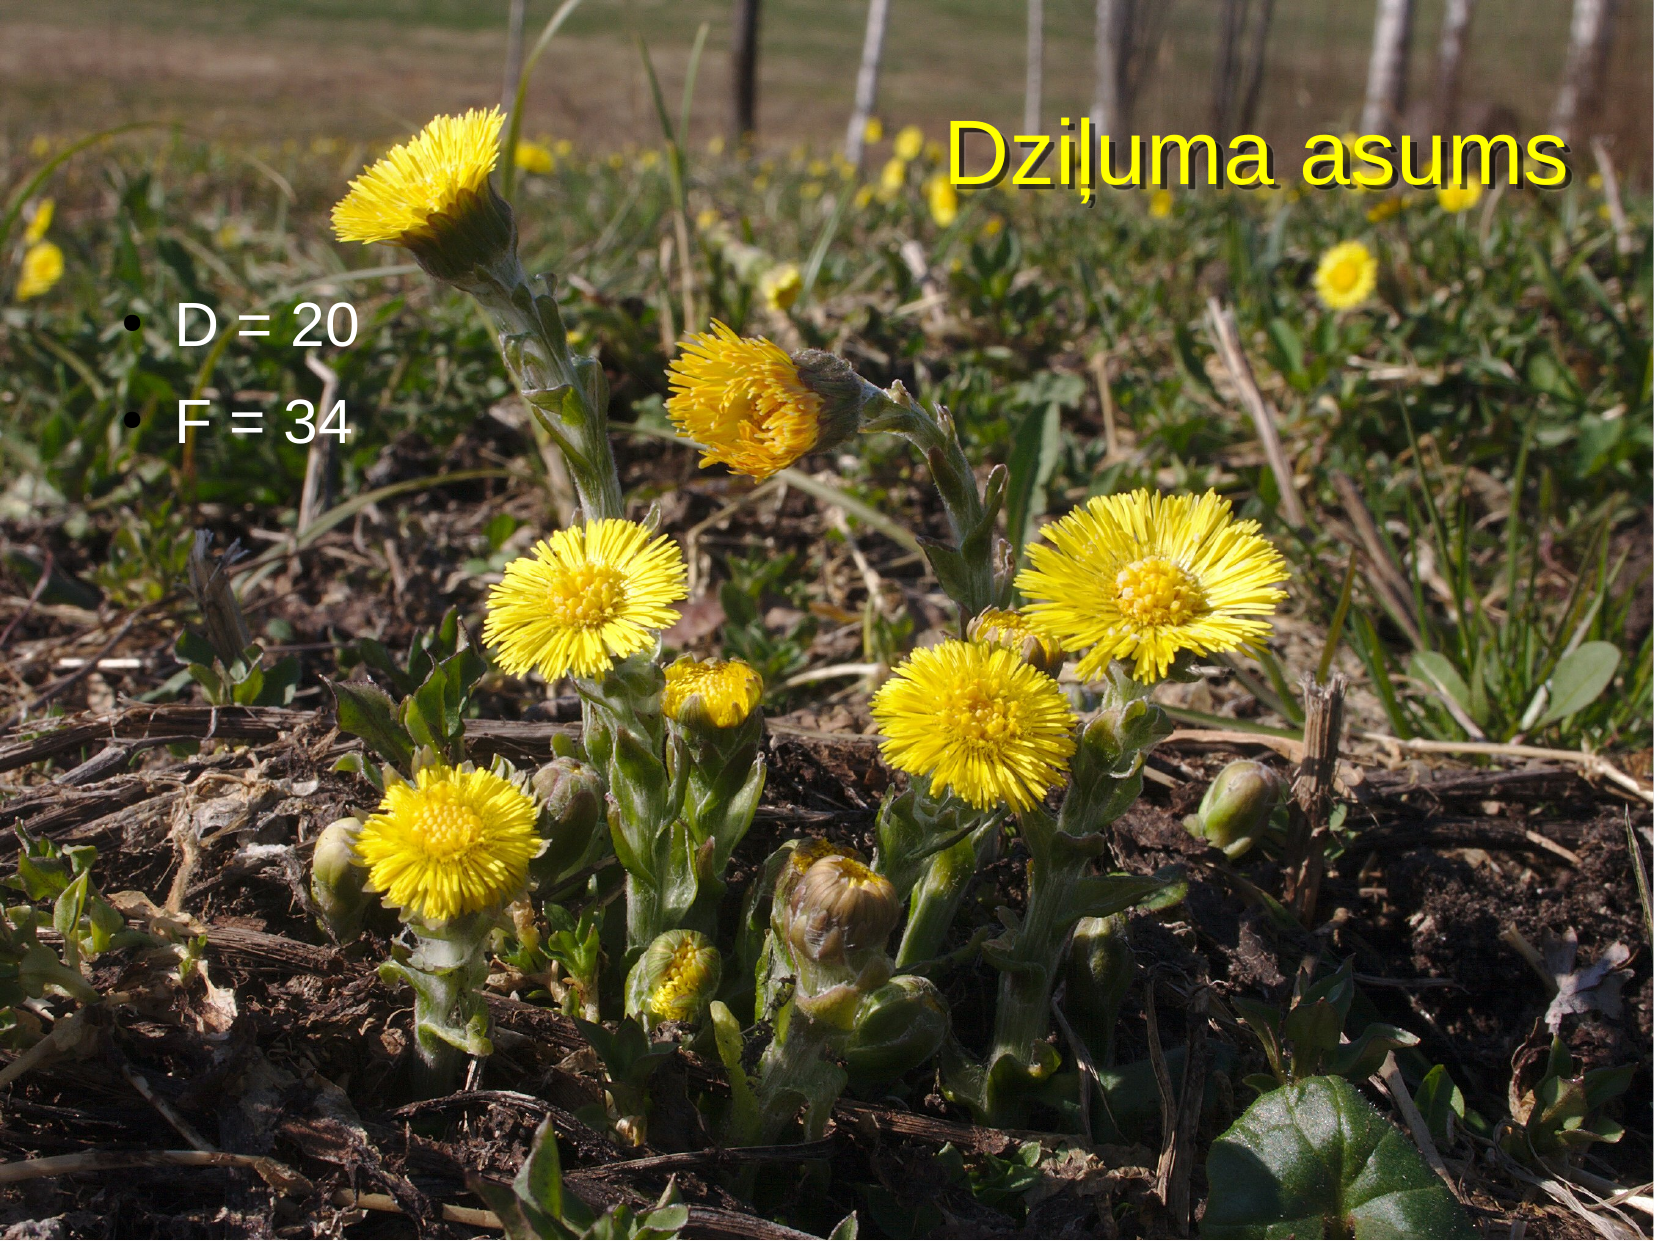

# Dziļuma asums
D = 20
F = 34